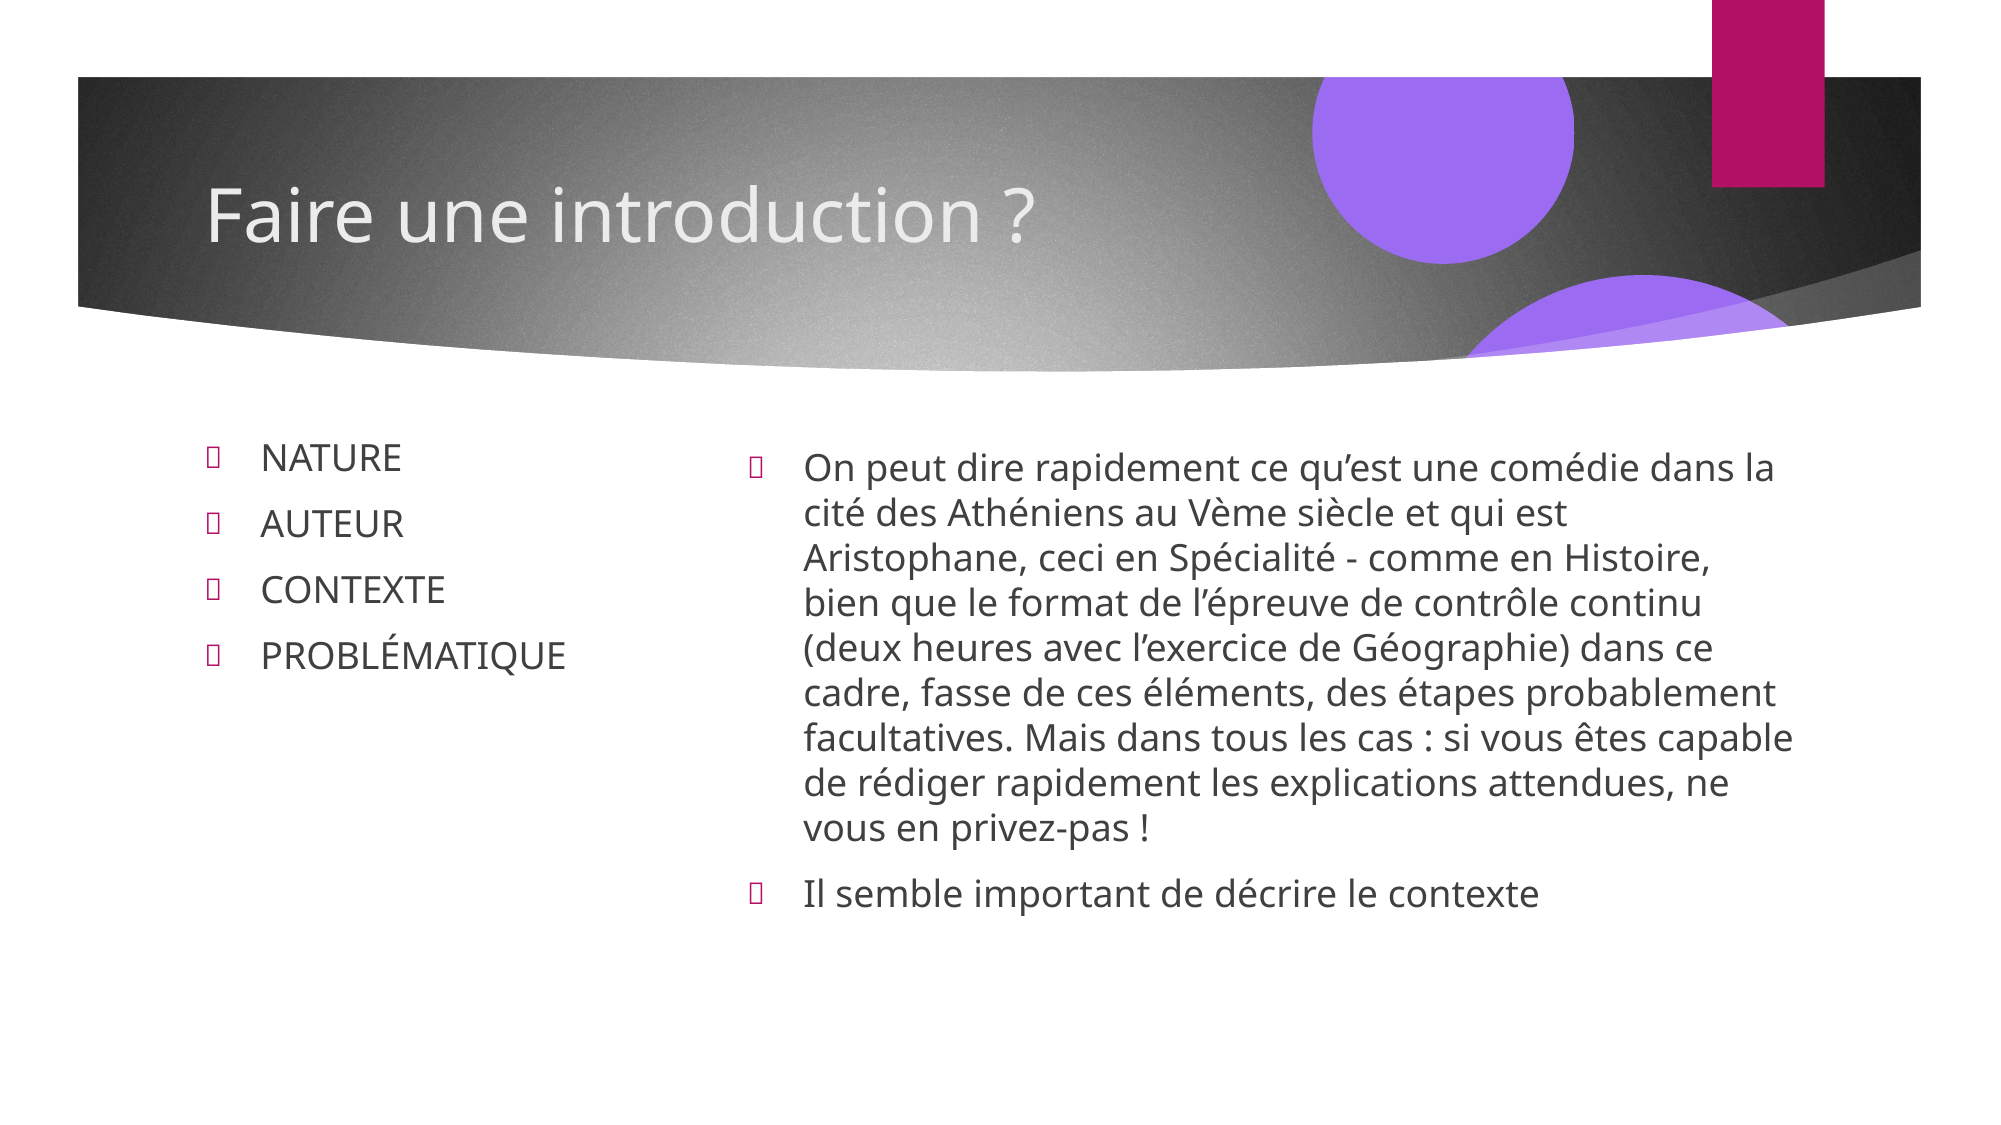

# Faire une introduction ?
NATURE
AUTEUR
CONTEXTE
PROBLÉMATIQUE
On peut dire rapidement ce qu’est une comédie dans la cité des Athéniens au Vème siècle et qui est Aristophane, ceci en Spécialité - comme en Histoire, bien que le format de l’épreuve de contrôle continu (deux heures avec l’exercice de Géographie) dans ce cadre, fasse de ces éléments, des étapes probablement facultatives. Mais dans tous les cas : si vous êtes capable de rédiger rapidement les explications attendues, ne vous en privez-pas !
Il semble important de décrire le contexte